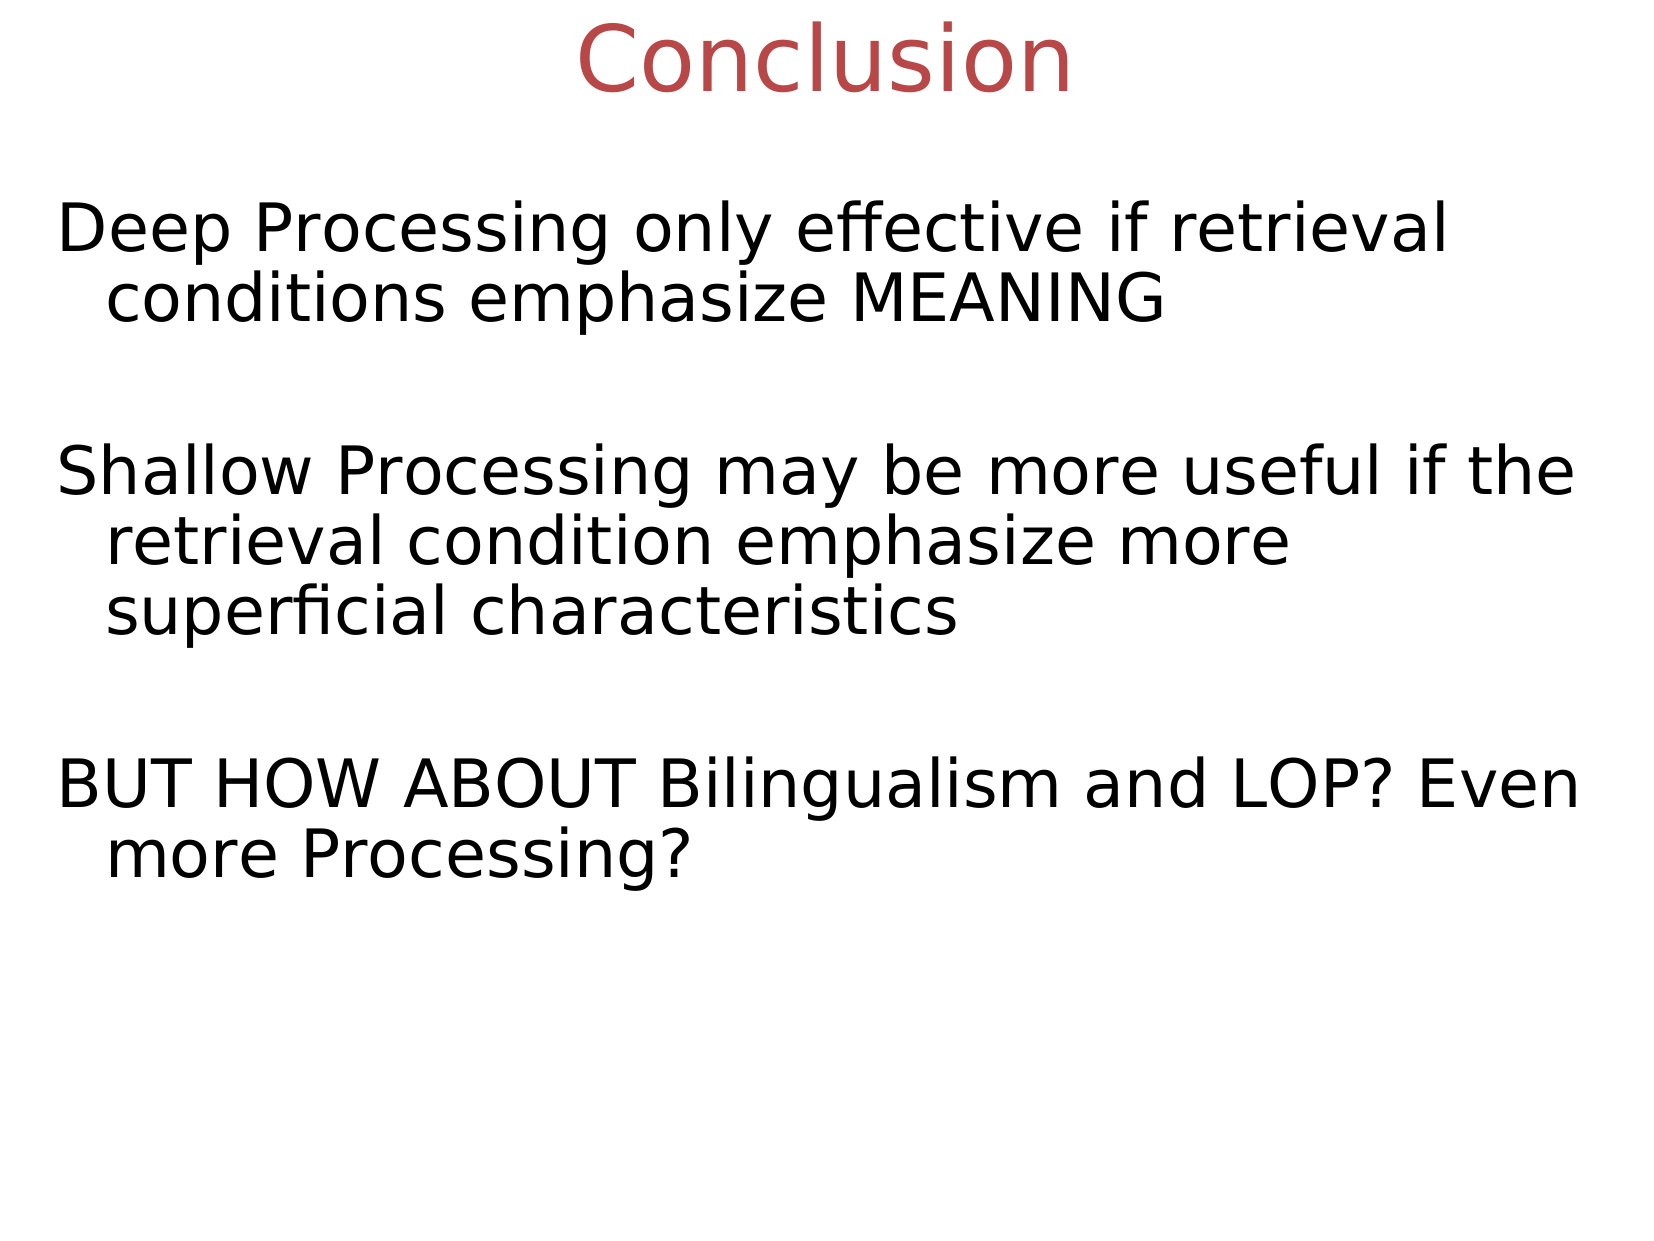

# Conclusion
Deep Processing only effective if retrieval conditions emphasize MEANING
Shallow Processing may be more useful if the retrieval condition emphasize more superficial characteristics
BUT HOW ABOUT Bilingualism and LOP? Even more Processing?